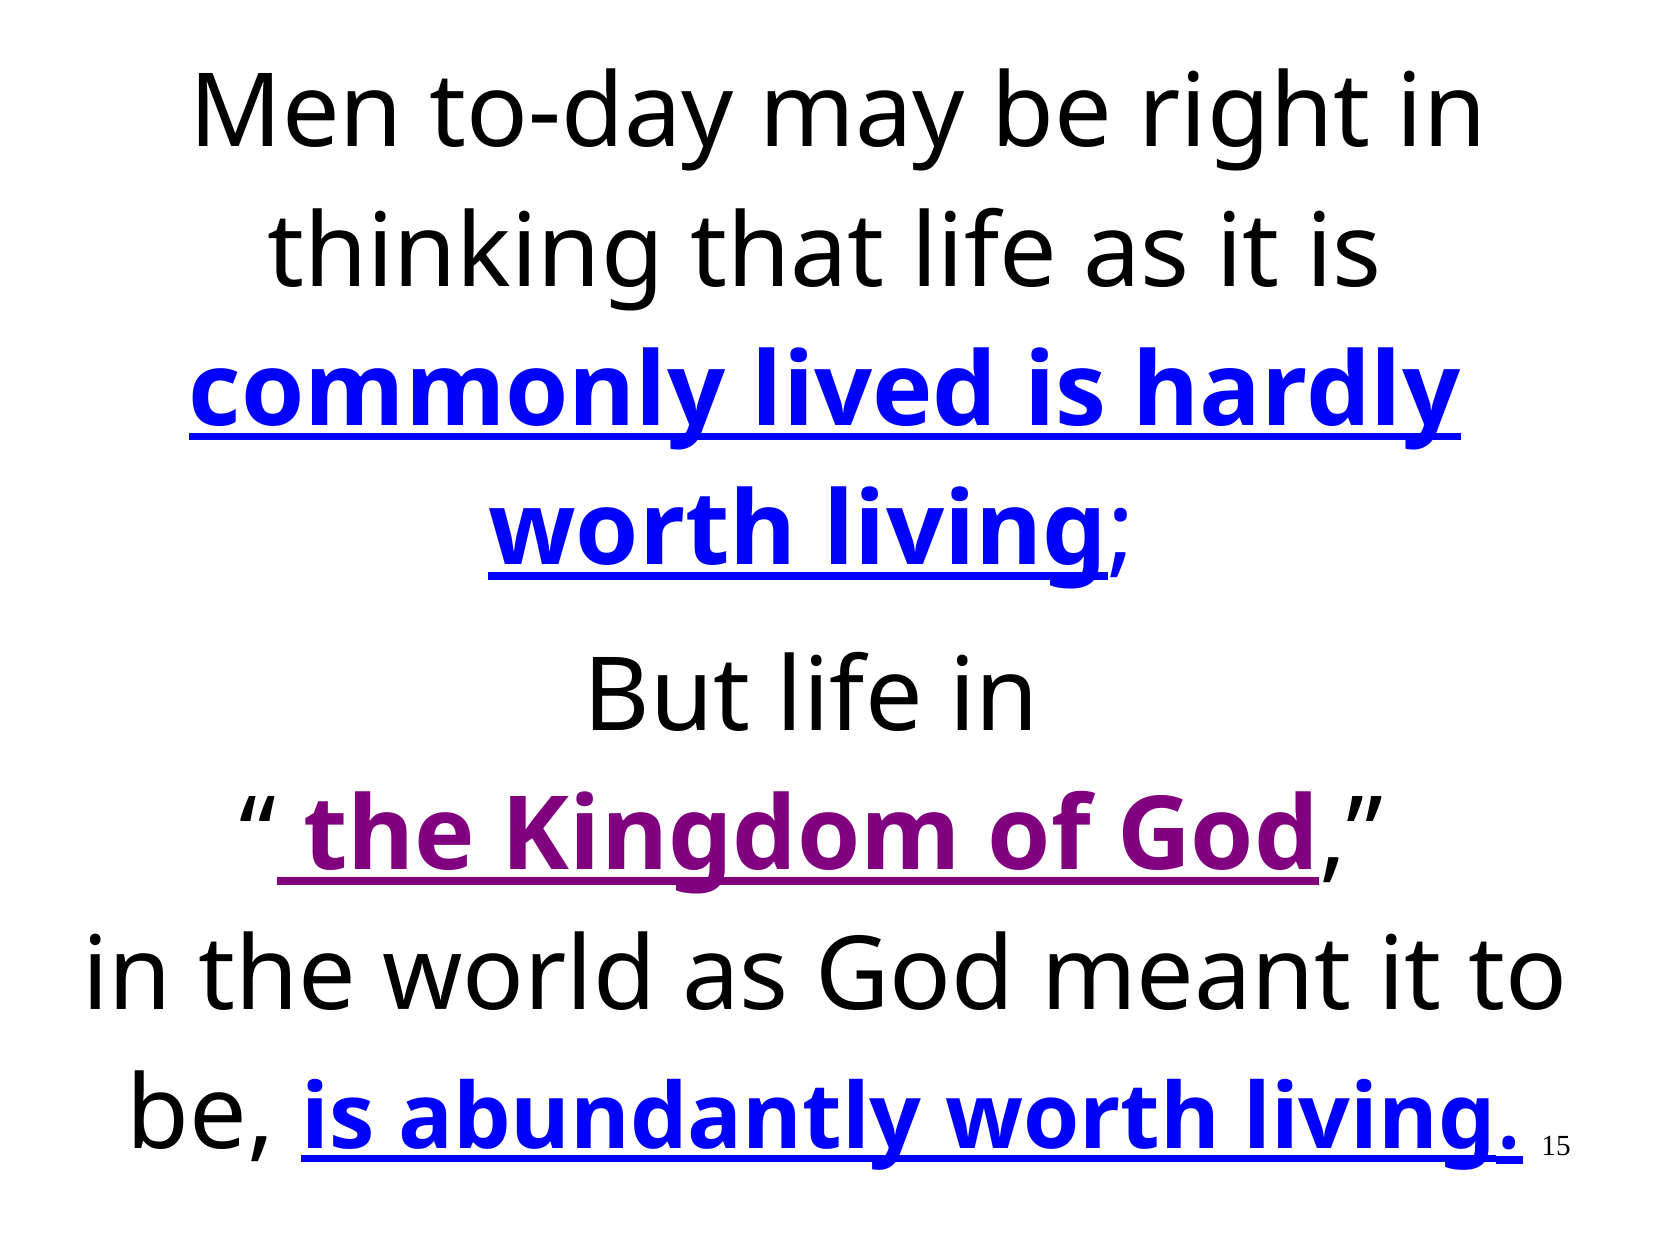

# Men to-day may be right in thinking that life as it is commonly lived is hardly worth living;
But life in
“ the Kingdom of God,”
in the world as God meant it to be, is abundantly worth living.
15